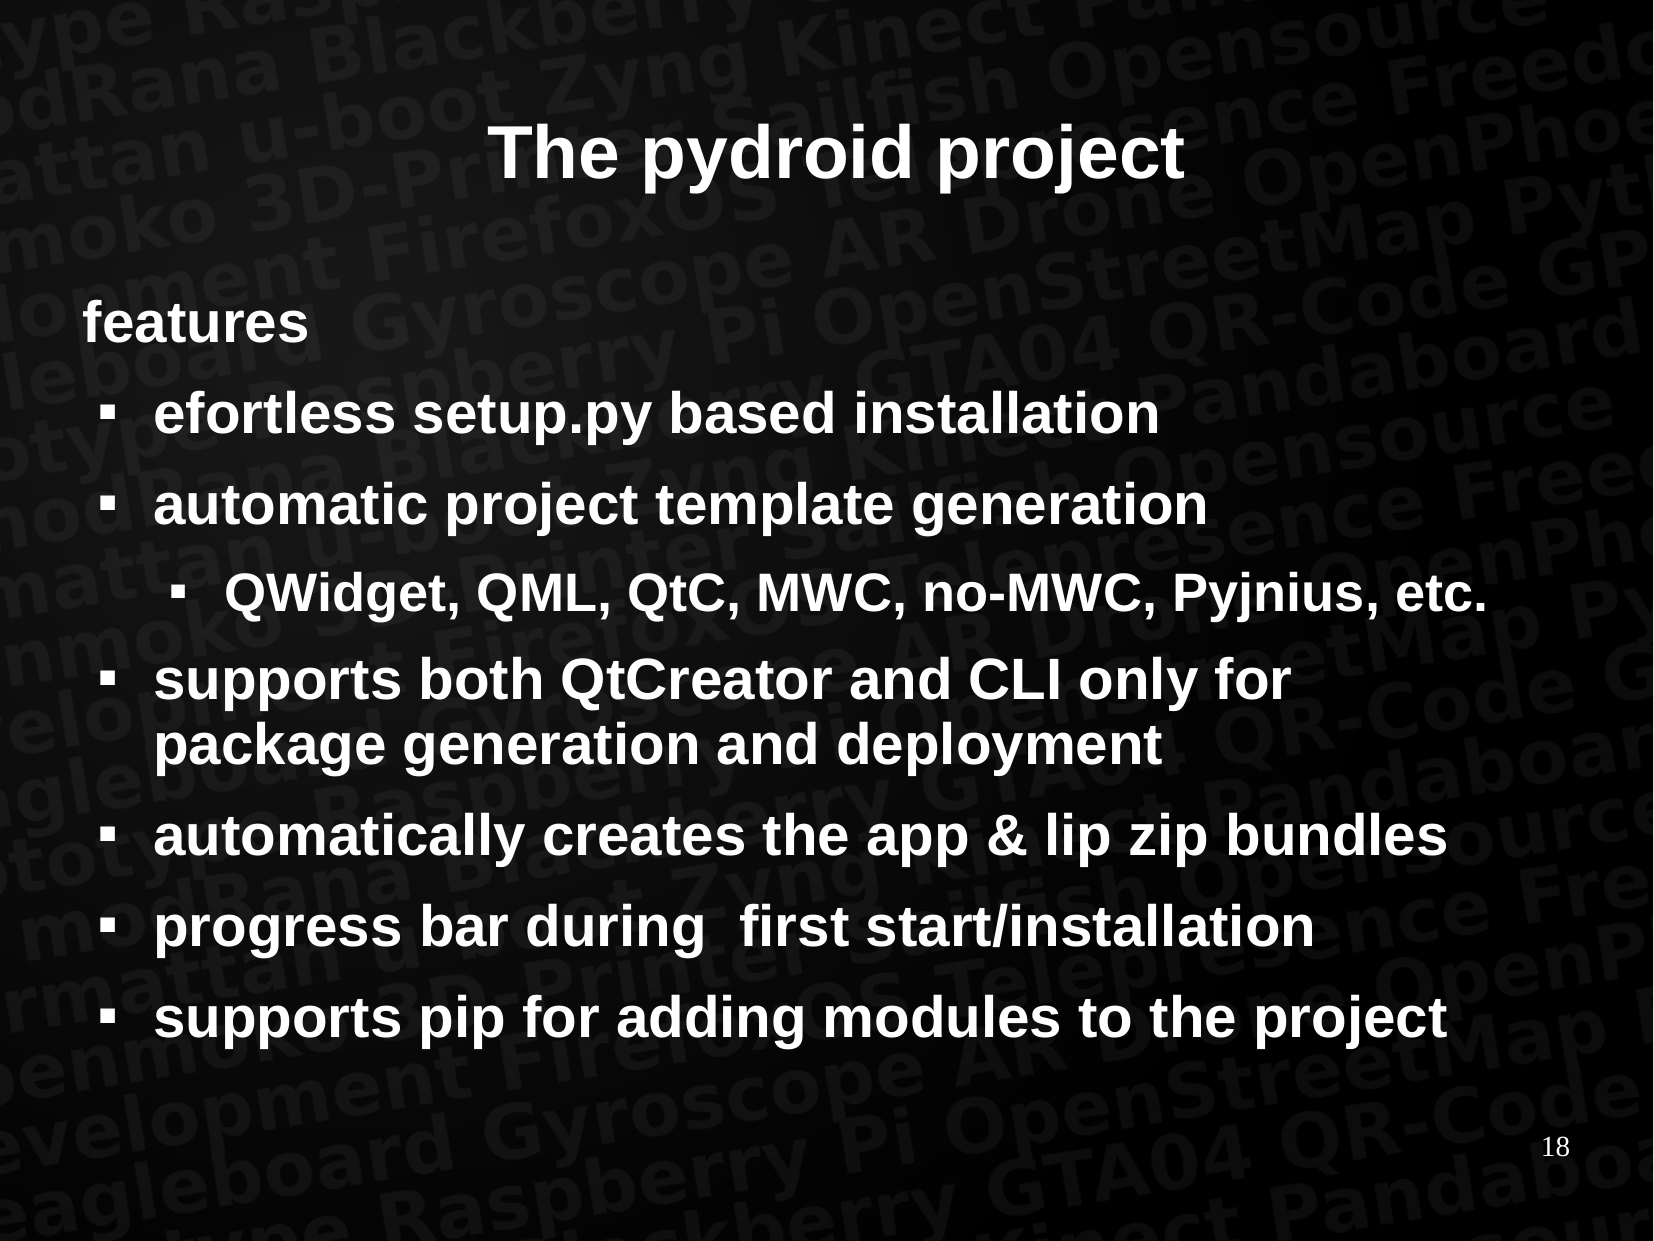

# The pydroid project
features
efortless setup.py based installation
automatic project template generation
QWidget, QML, QtC, MWC, no-MWC, Pyjnius, etc.
supports both QtCreator and CLI only for package generation and deployment
automatically creates the app & lip zip bundles
progress bar during first start/installation
supports pip for adding modules to the project
18